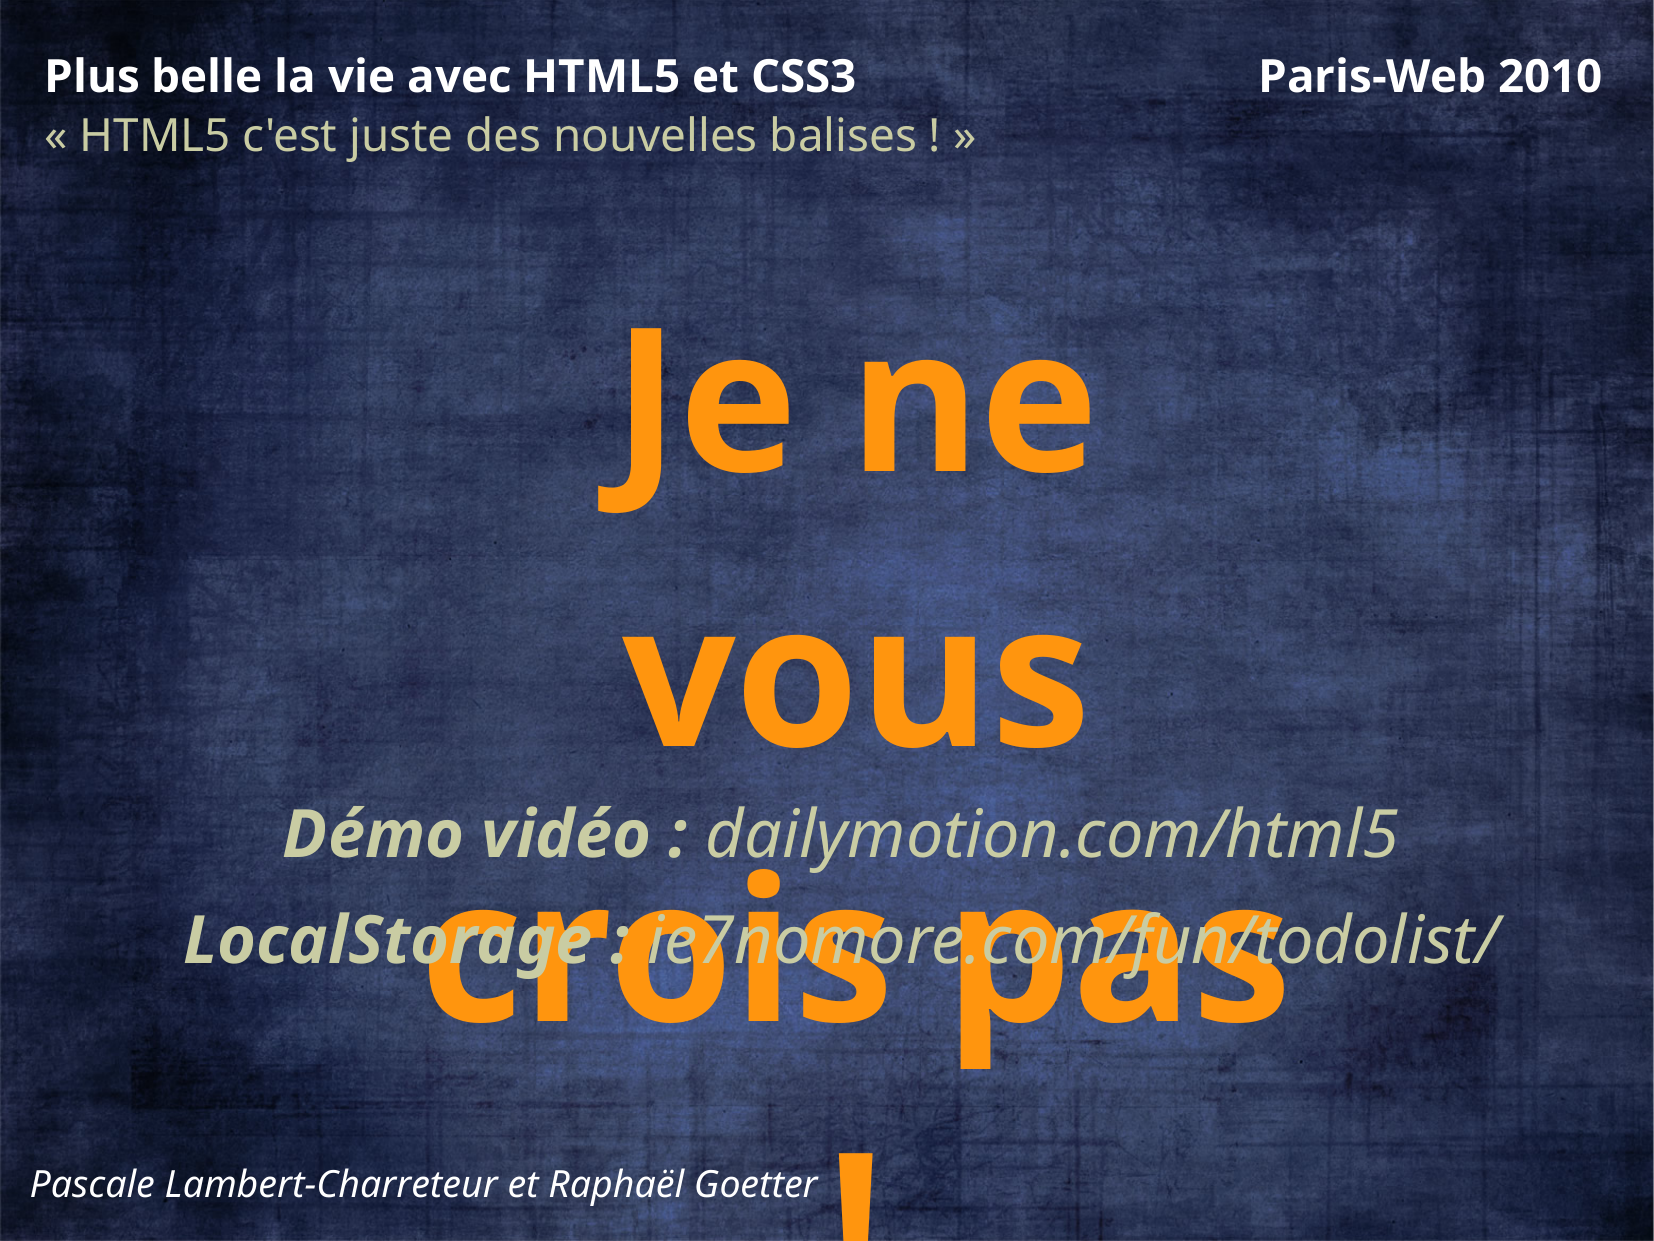

Plus belle la vie avec HTML5 et CSS3
« HTML5 c'est juste des nouvelles balises ! »
Je ne vous crois pas !
Démo vidéo : dailymotion.com/html5
LocalStorage : ie7nomore.com/fun/todolist/
Pascale Lambert-Charreteur et Raphaël Goetter